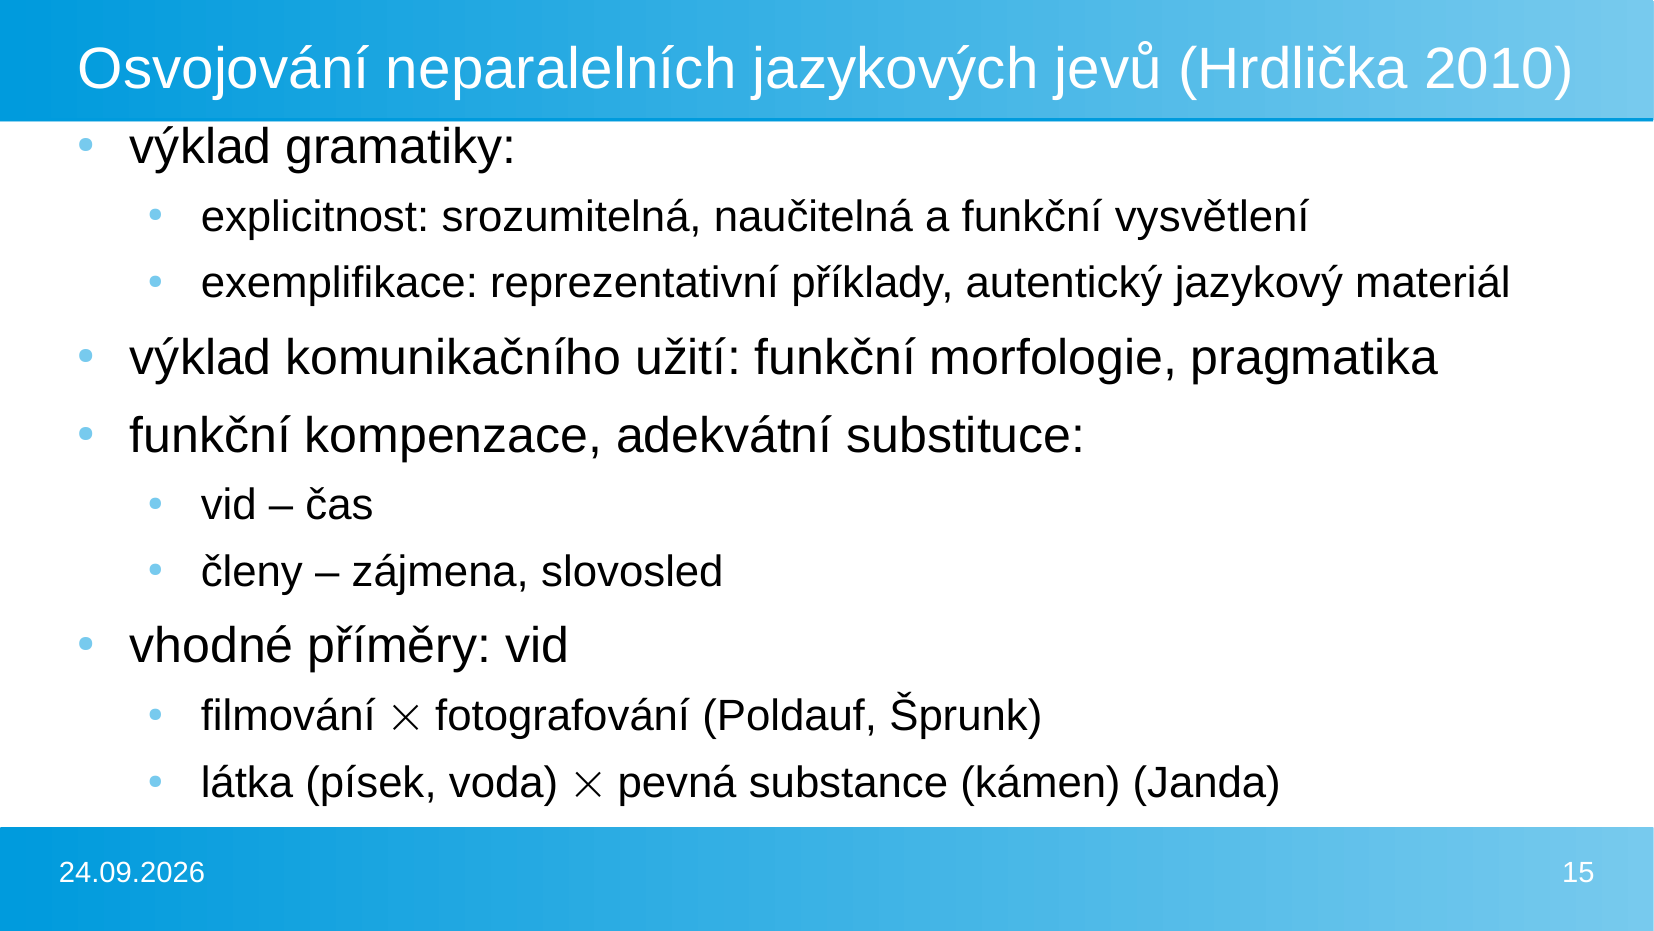

# Osvojování neparalelních jazykových jevů (Hrdlička 2010)
výklad gramatiky:
explicitnost: srozumitelná, naučitelná a funkční vysvětlení
exemplifikace: reprezentativní příklady, autentický jazykový materiál
výklad komunikačního užití: funkční morfologie, pragmatika
funkční kompenzace, adekvátní substituce:
vid – čas
členy – zájmena, slovosled
vhodné příměry: vid
filmování  fotografování (Poldauf, Šprunk)
látka (písek, voda)  pevná substance (kámen) (Janda)
15